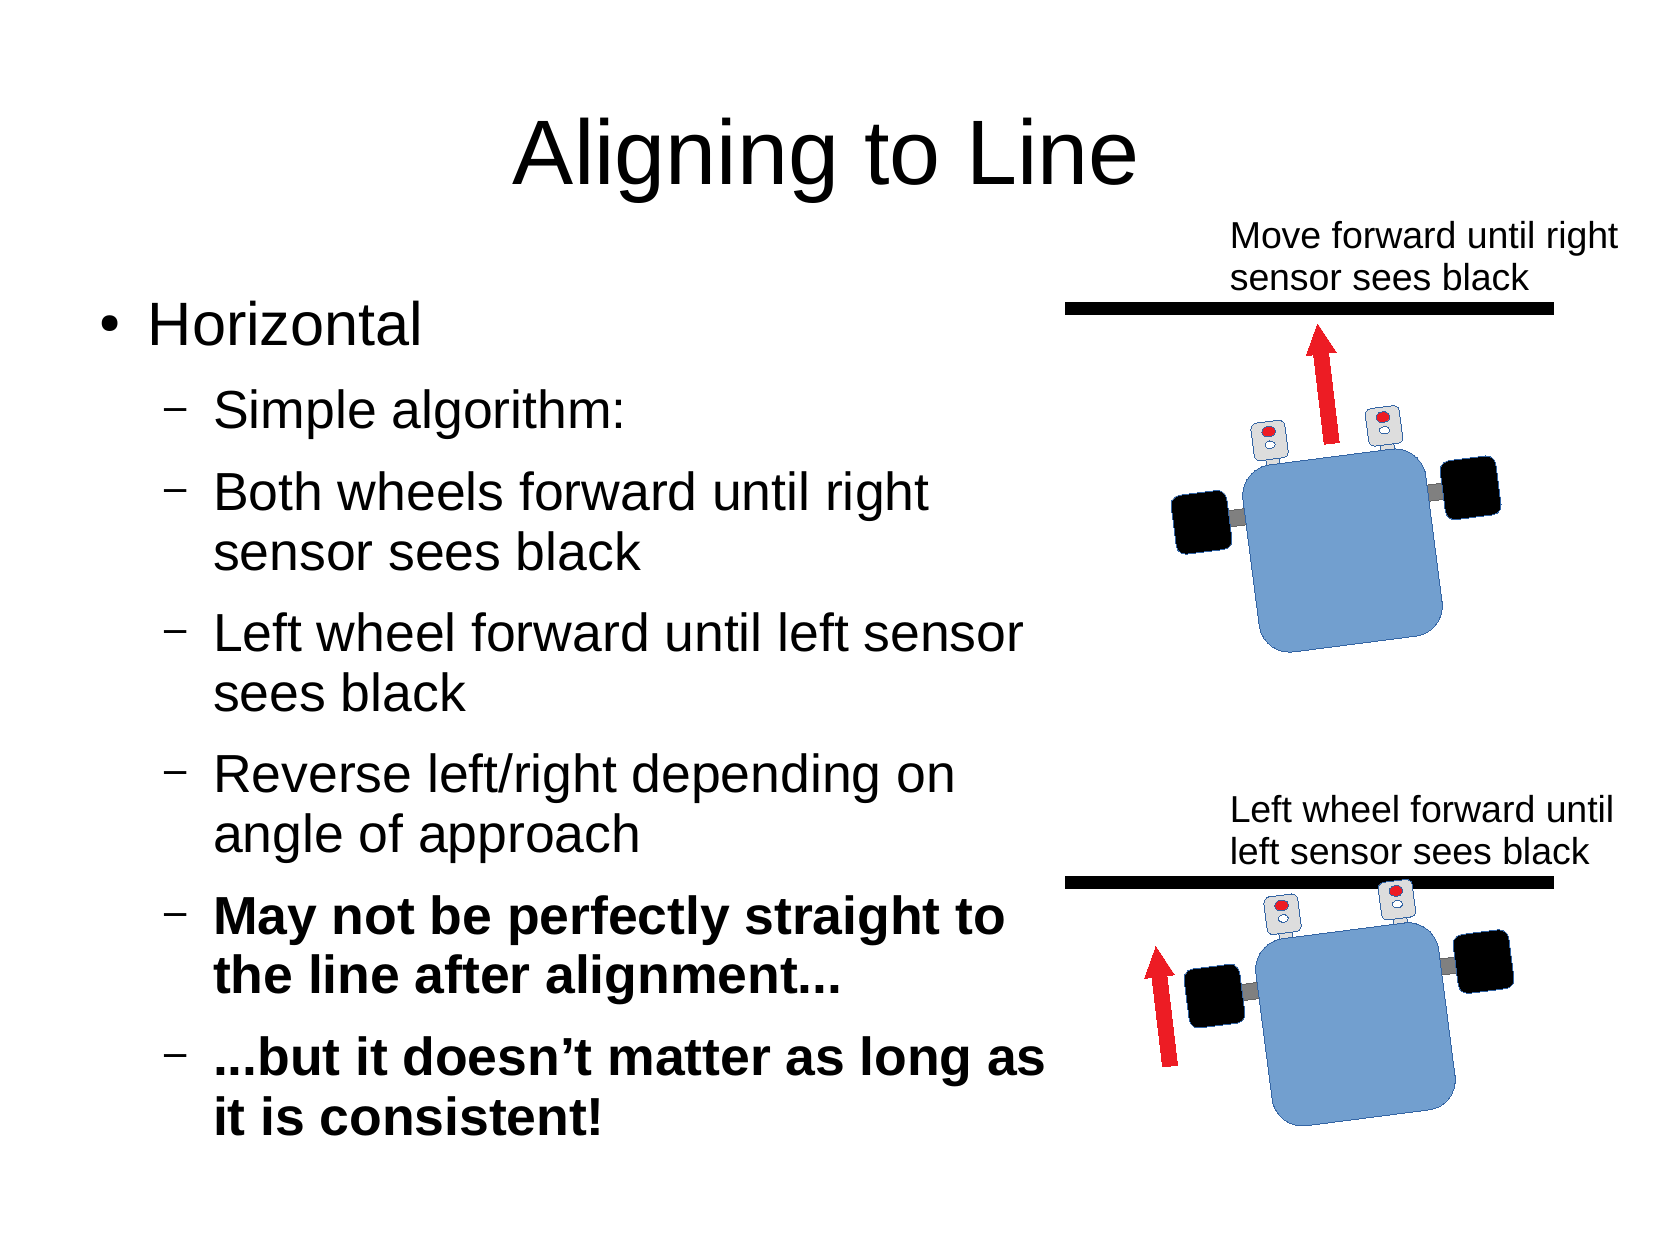

# Aligning to Line
Move forward until right sensor sees black
Horizontal
Simple algorithm:
Both wheels forward until right sensor sees black
Left wheel forward until left sensor sees black
Reverse left/right depending on angle of approach
May not be perfectly straight to the line after alignment...
...but it doesn’t matter as long as it is consistent!
Left wheel forward until left sensor sees black